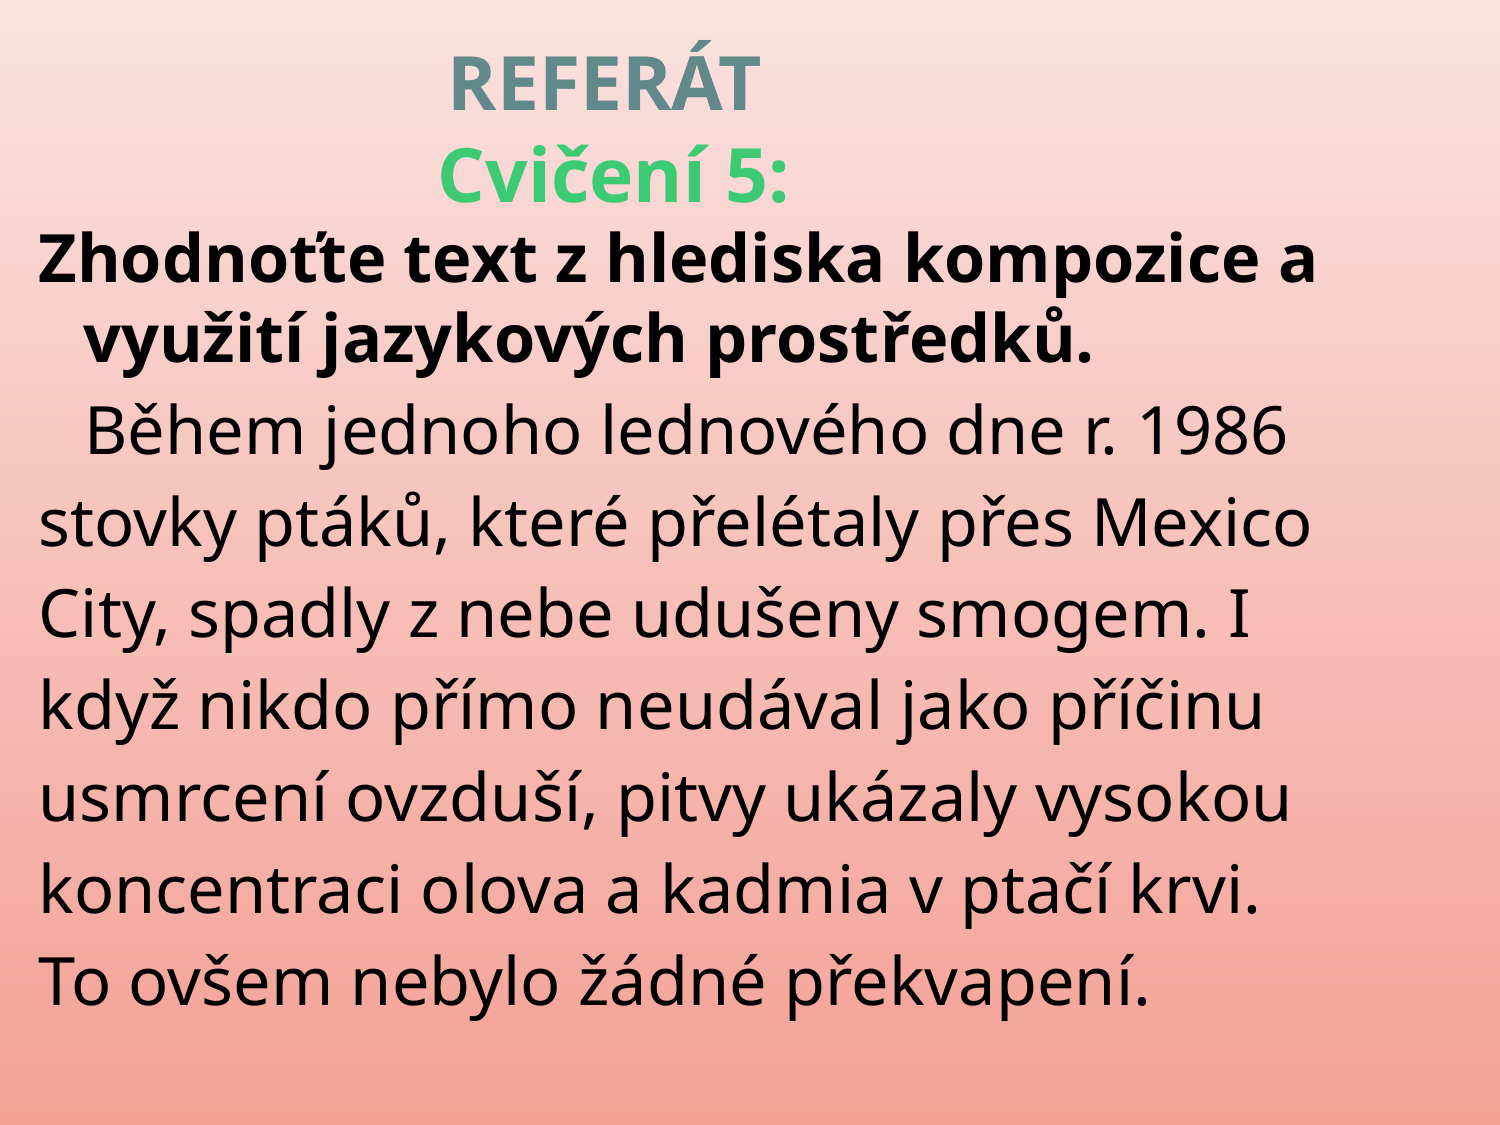

# REFERÁT Cvičení 5:
Zhodnoťte text z hlediska kompozice a využití jazykových prostředků.
 Během jednoho lednového dne r. 1986
stovky ptáků, které přelétaly přes Mexico
City, spadly z nebe udušeny smogem. I
když nikdo přímo neudával jako příčinu
usmrcení ovzduší, pitvy ukázaly vysokou
koncentraci olova a kadmia v ptačí krvi.
To ovšem nebylo žádné překvapení.